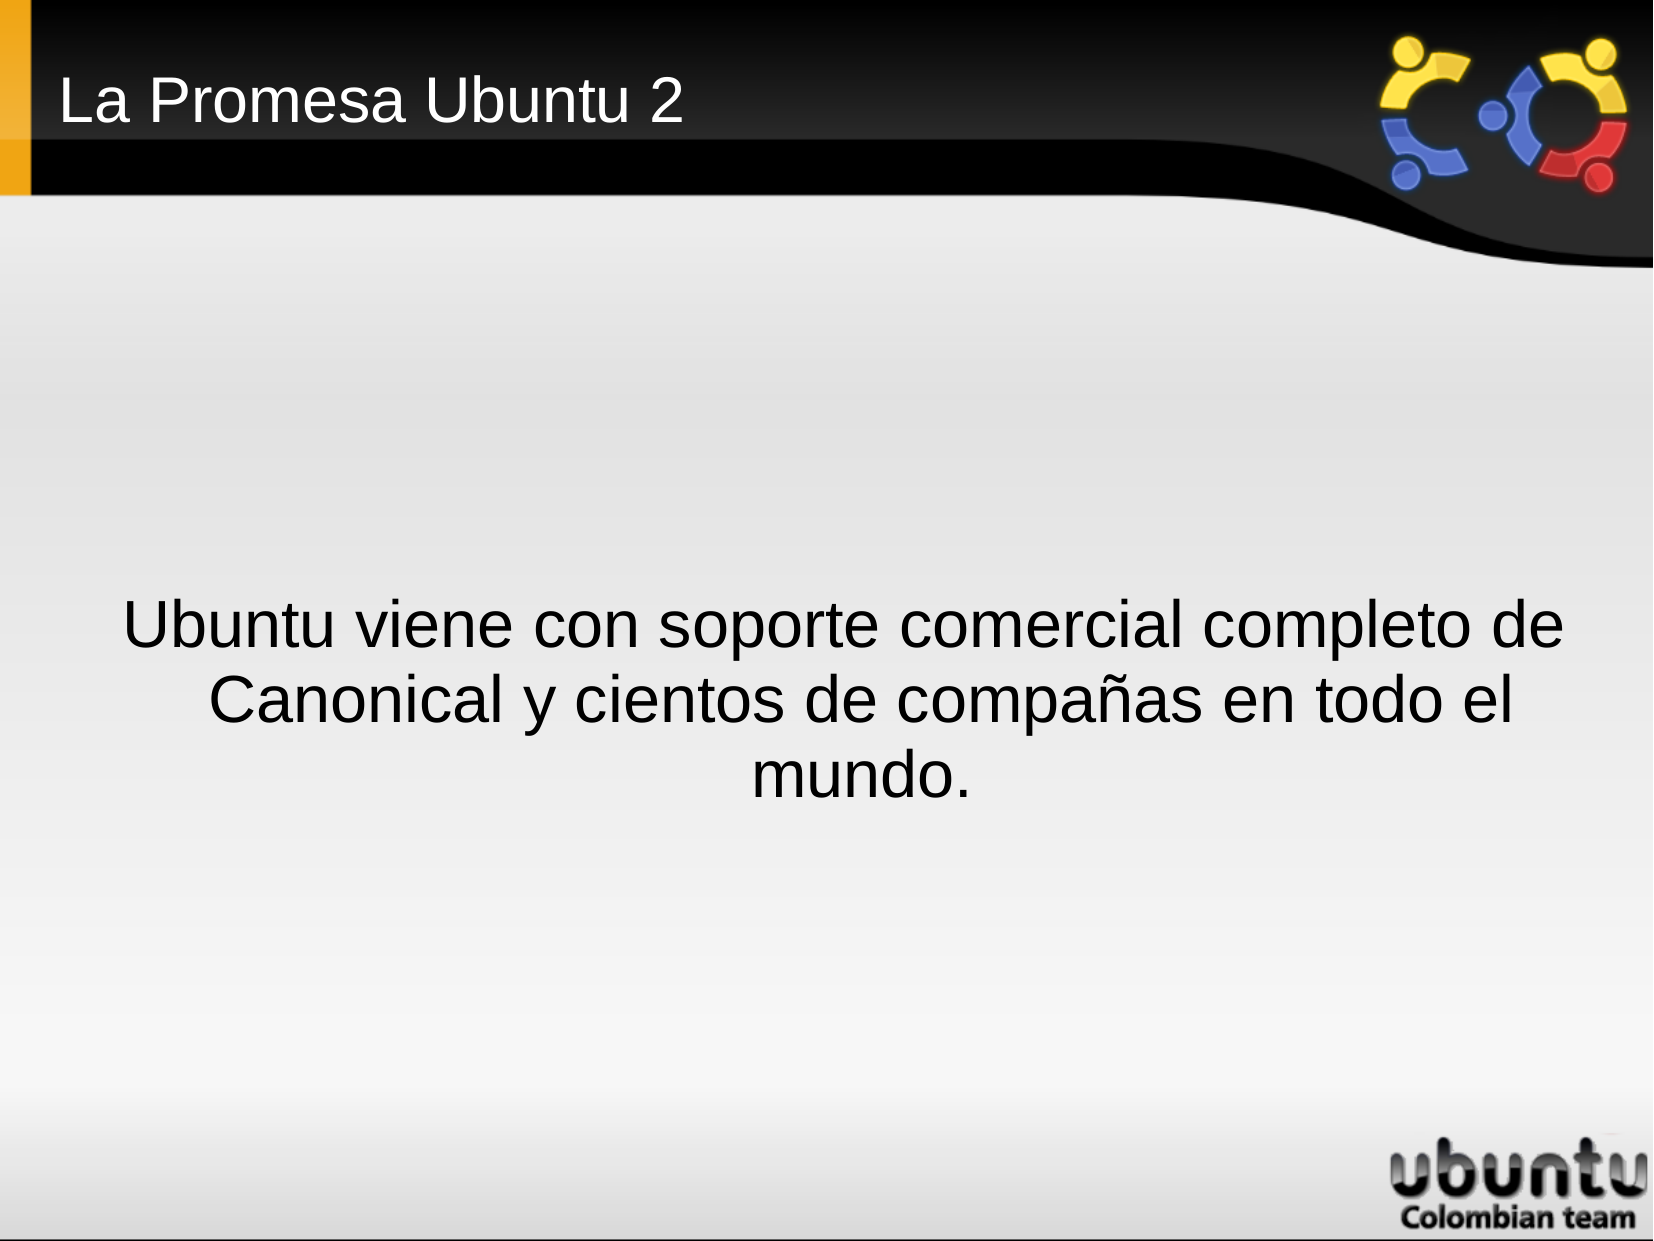

# La Promesa Ubuntu 2
Ubuntu viene con soporte comercial completo de Canonical y cientos de compañas en todo el mundo.